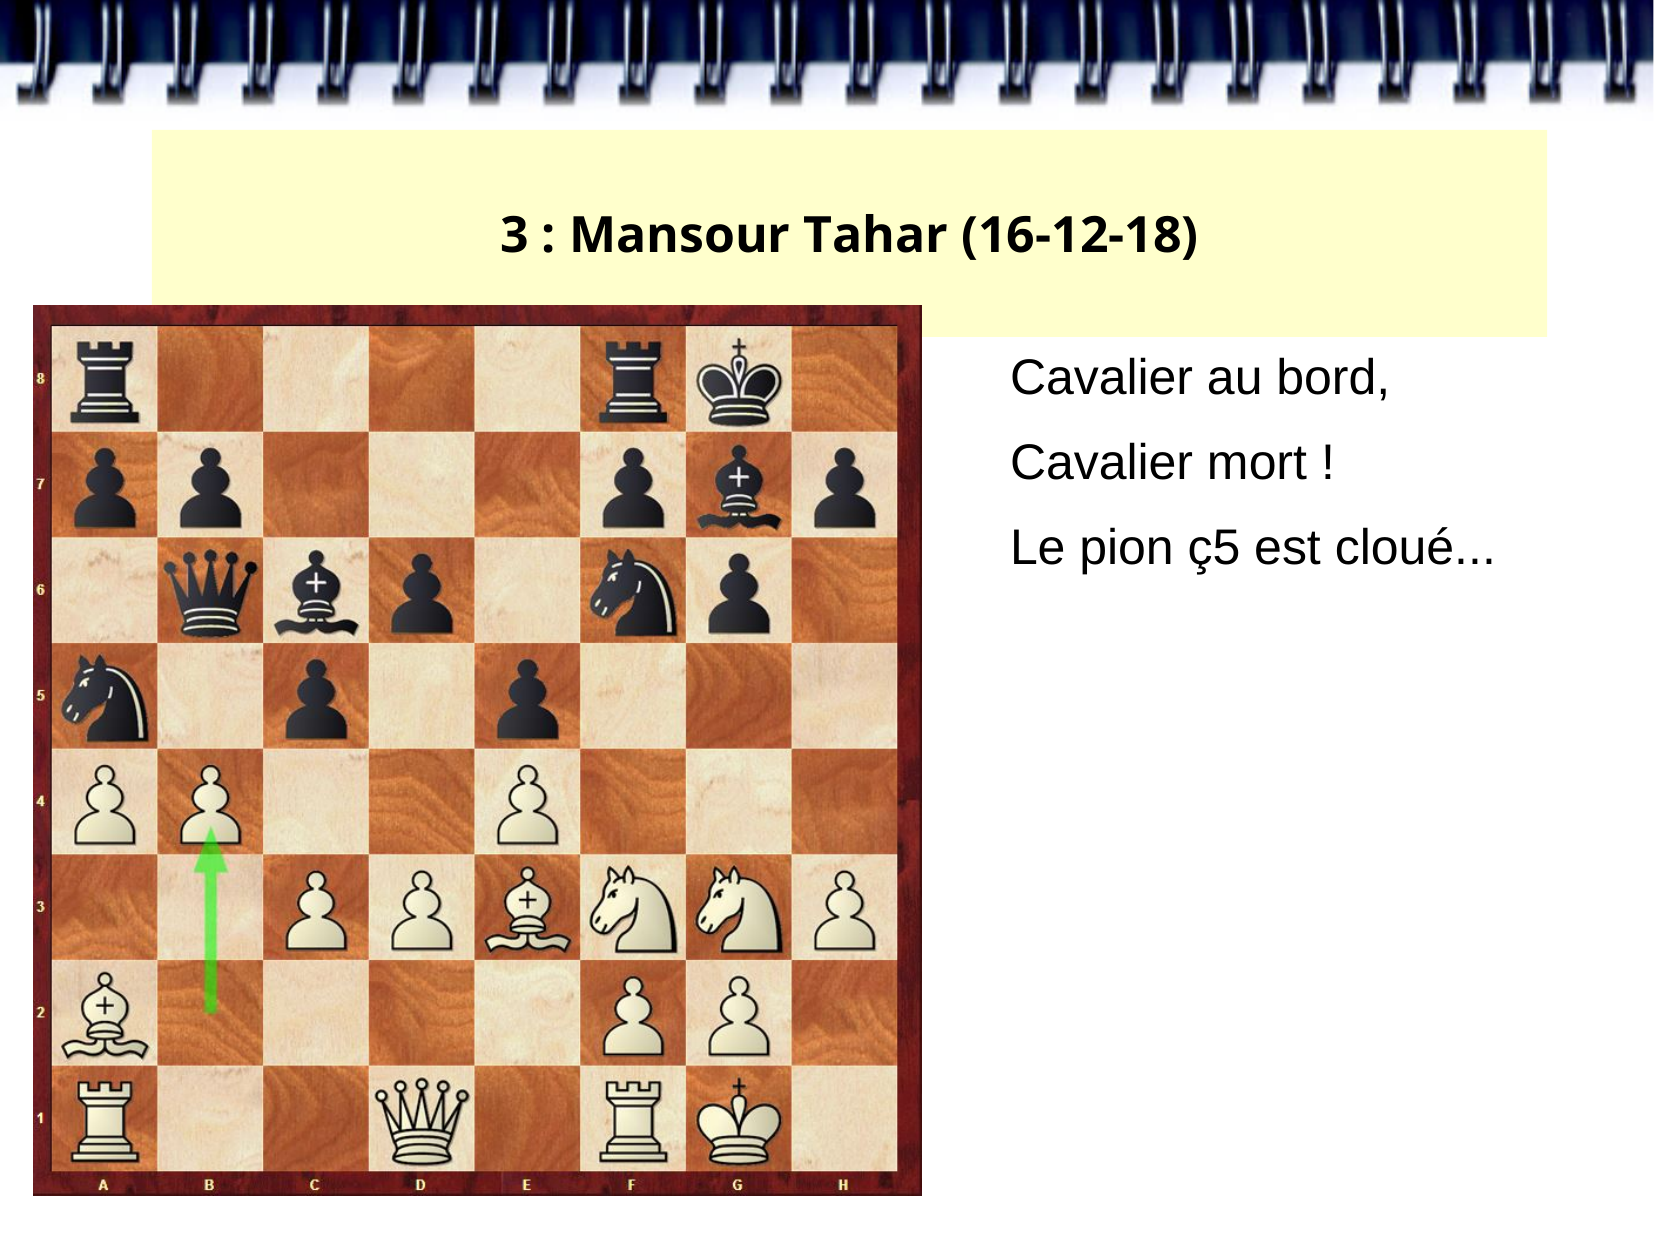

# 3 : Mansour Tahar (16-12-18)
Cavalier au bord,
Cavalier mort !
Le pion ç5 est cloué...